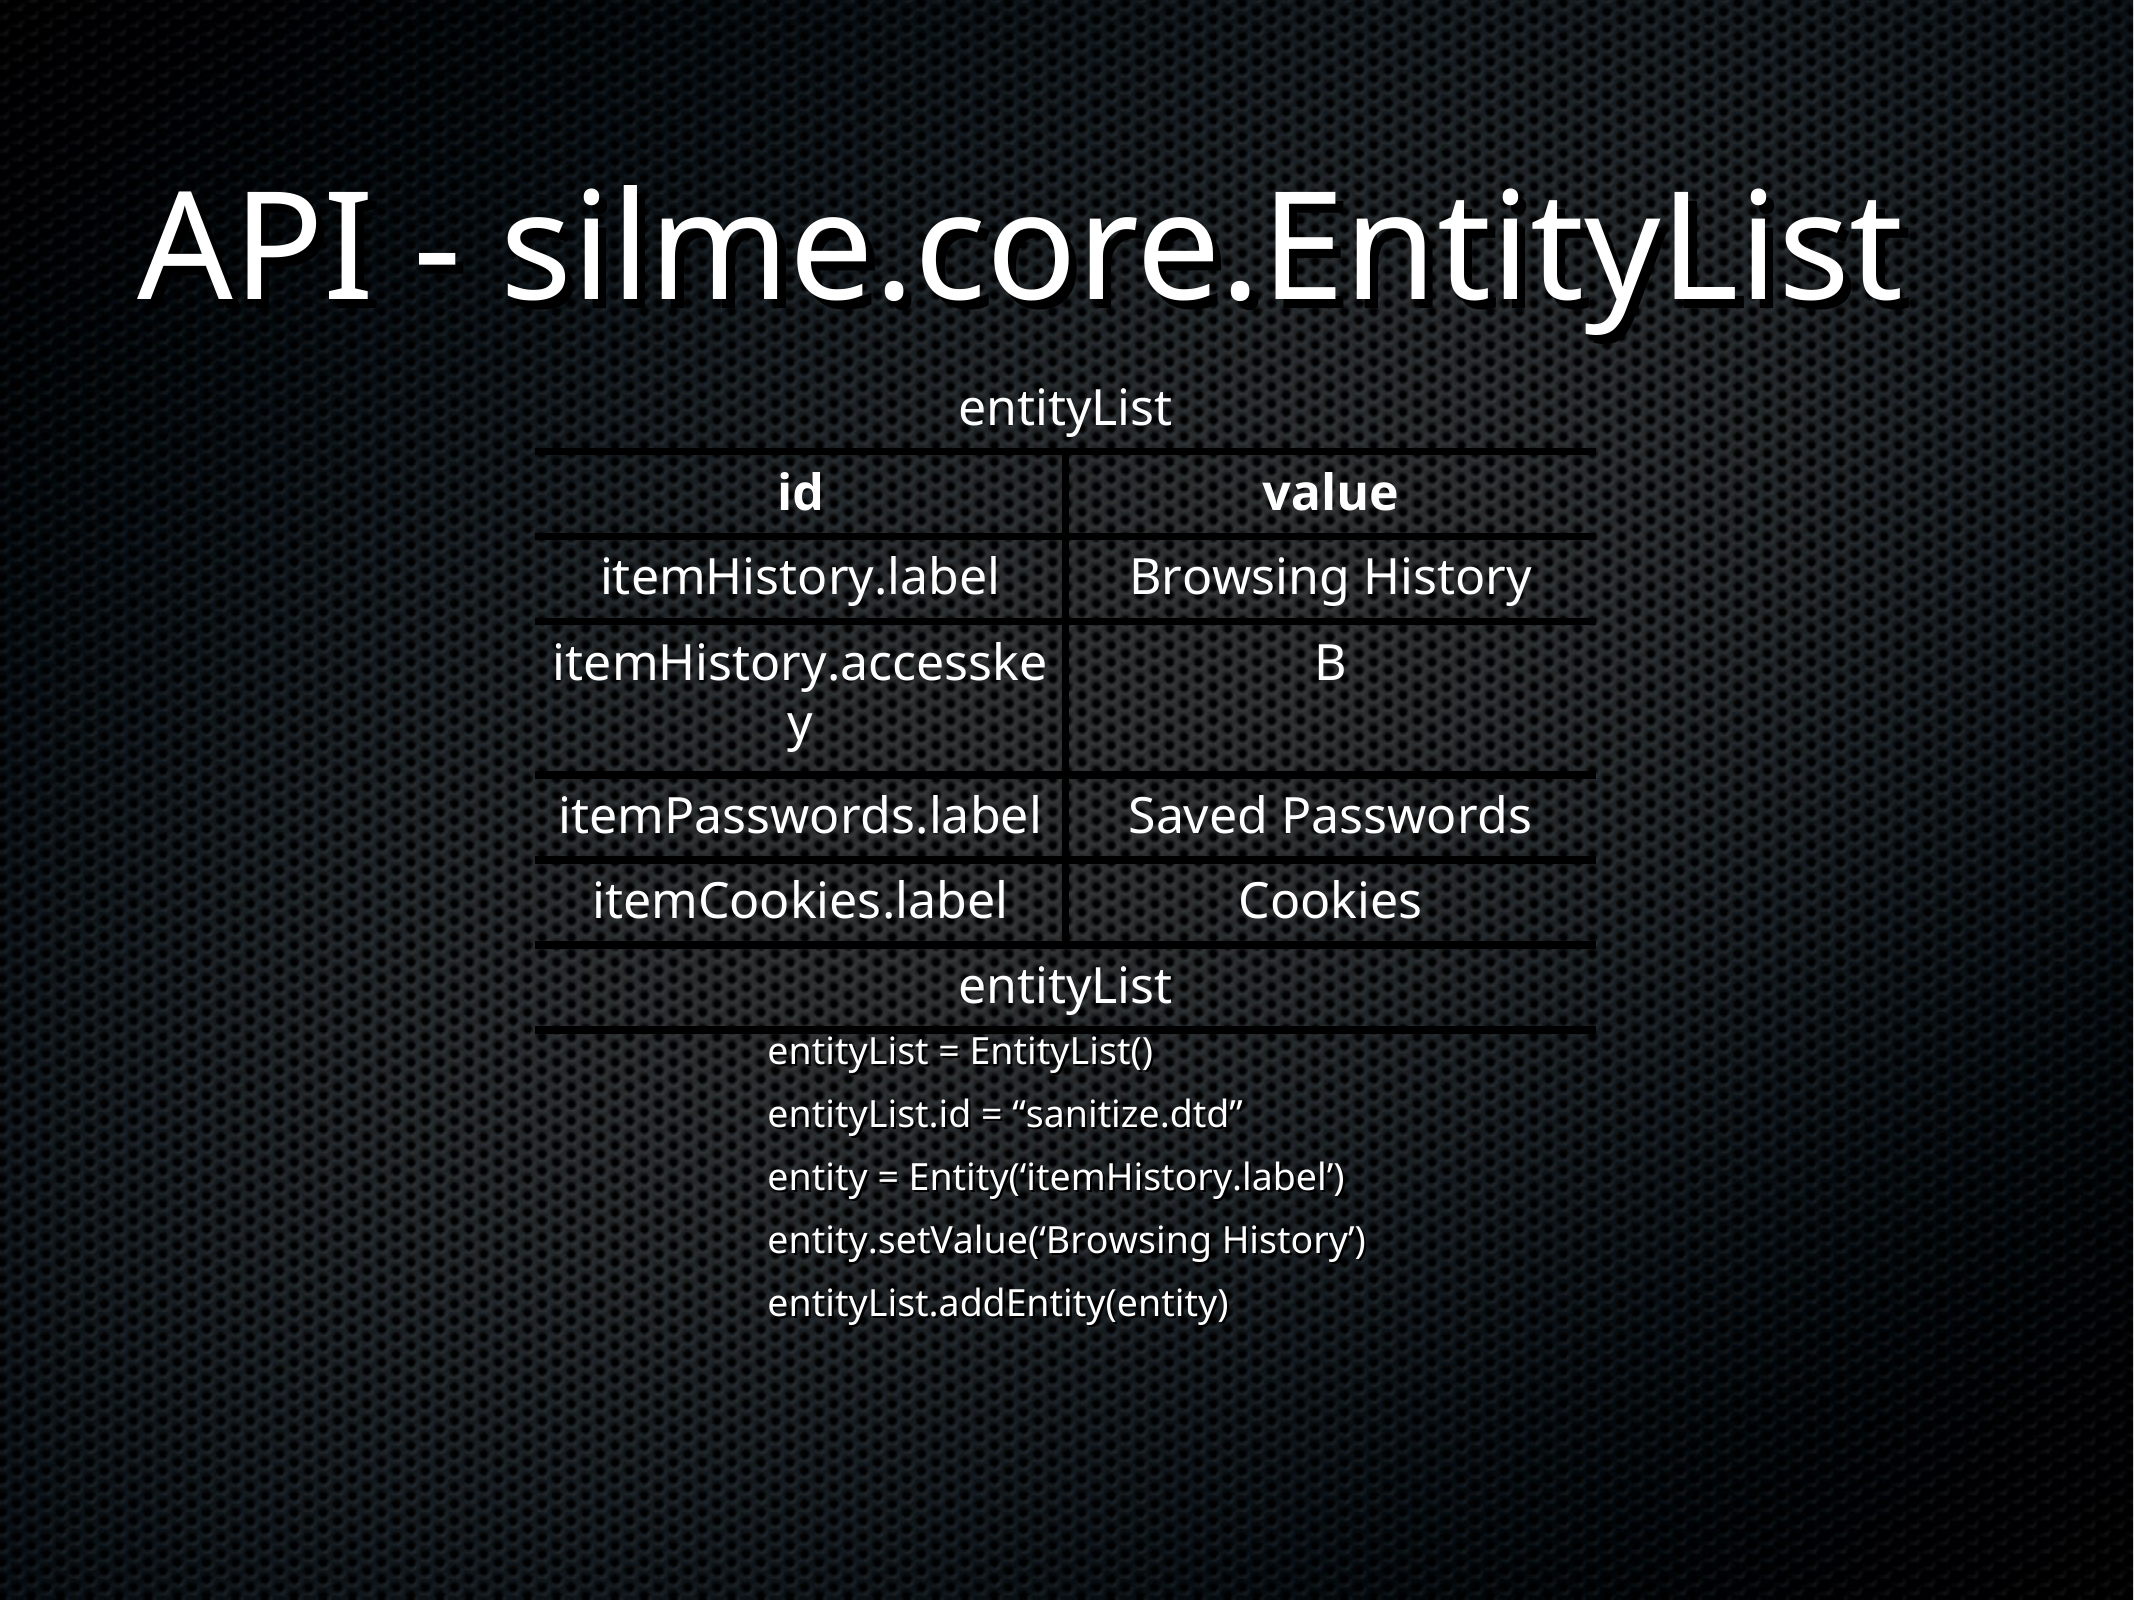

# API - silme.core.EntityList
| entityList | |
| --- | --- |
| id | value |
| itemHistory.label | Browsing History |
| itemHistory.accesskey | B |
| itemPasswords.label | Saved Passwords |
| itemCookies.label | Cookies |
| entityList | |
entityList = EntityList()
entityList.id = “sanitize.dtd”
entity = Entity(‘itemHistory.label’)
entity.setValue(‘Browsing History’)
entityList.addEntity(entity)